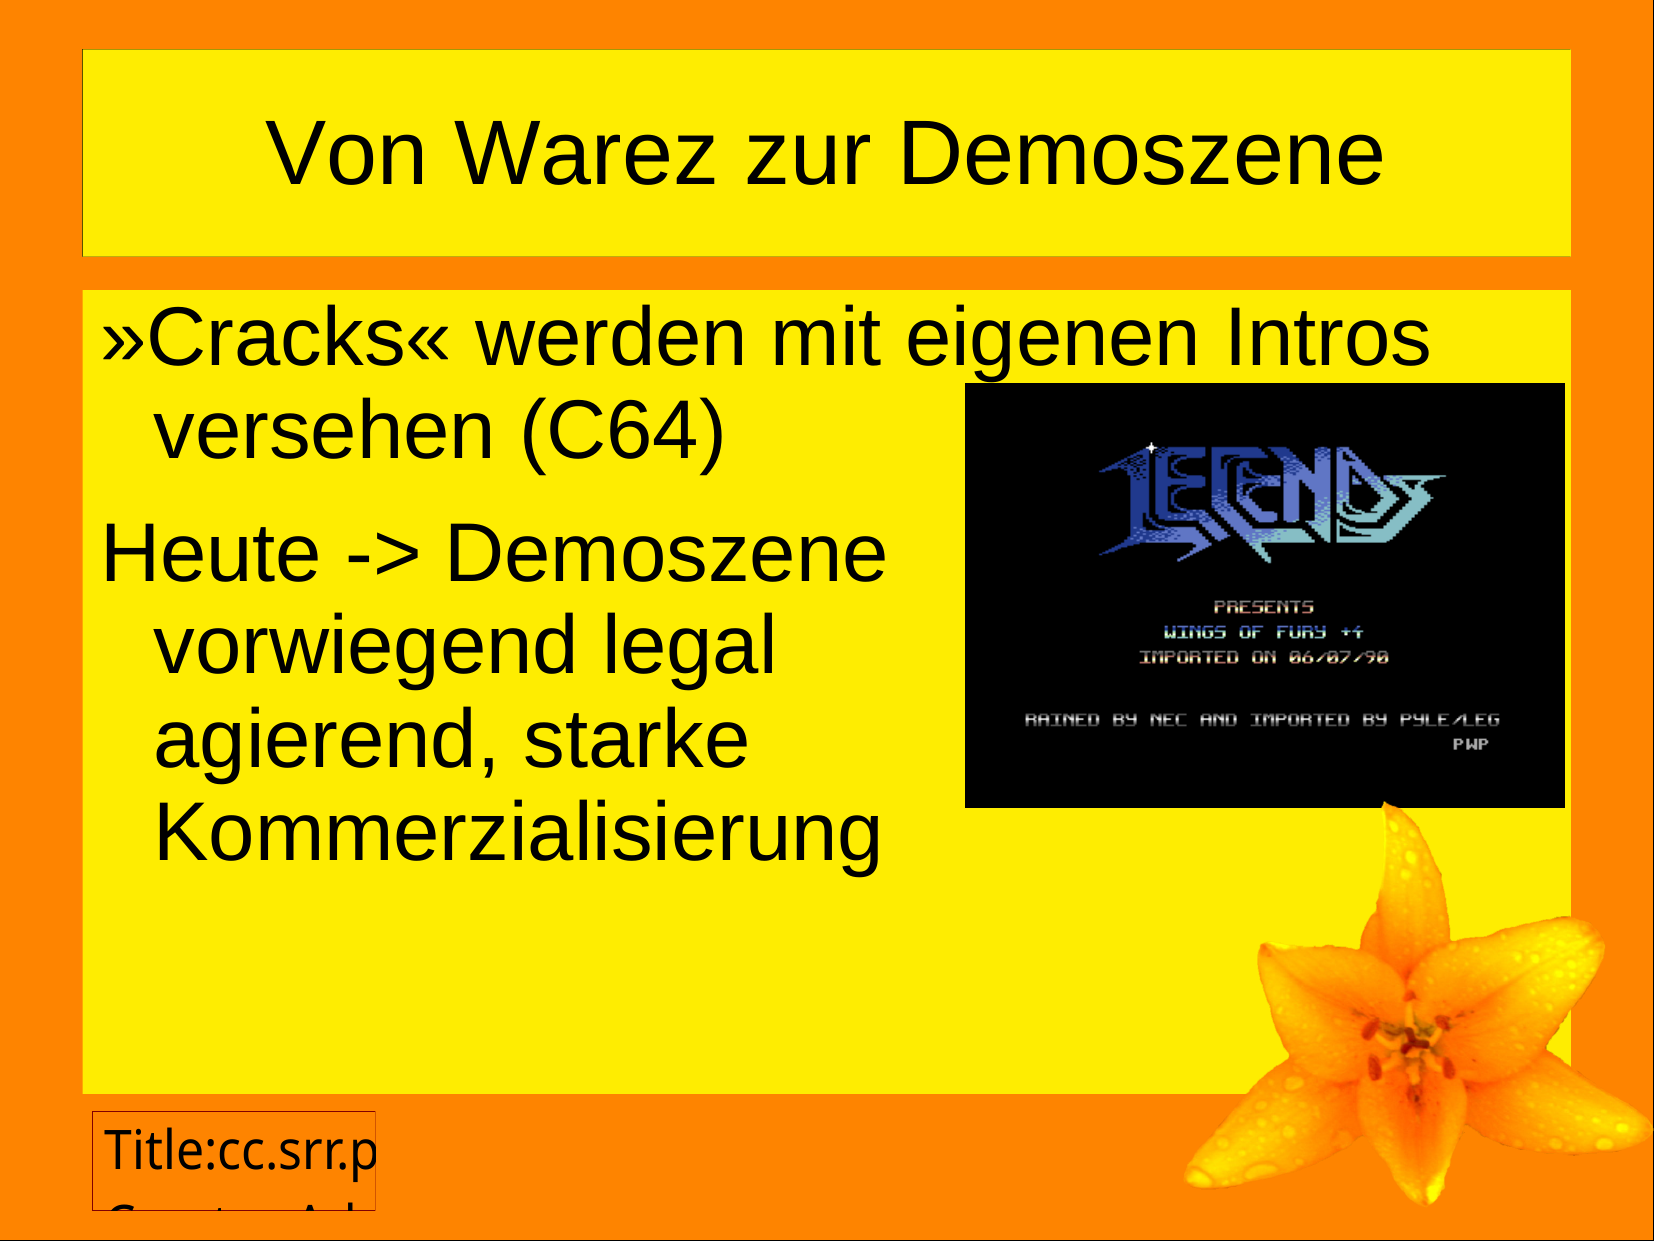

# Von Warez zur Demoszene
»Cracks« werden mit eigenen Intros versehen (C64)
Heute -> Demoszene
vorwiegend legal
agierend, starke
Kommerzialisierung